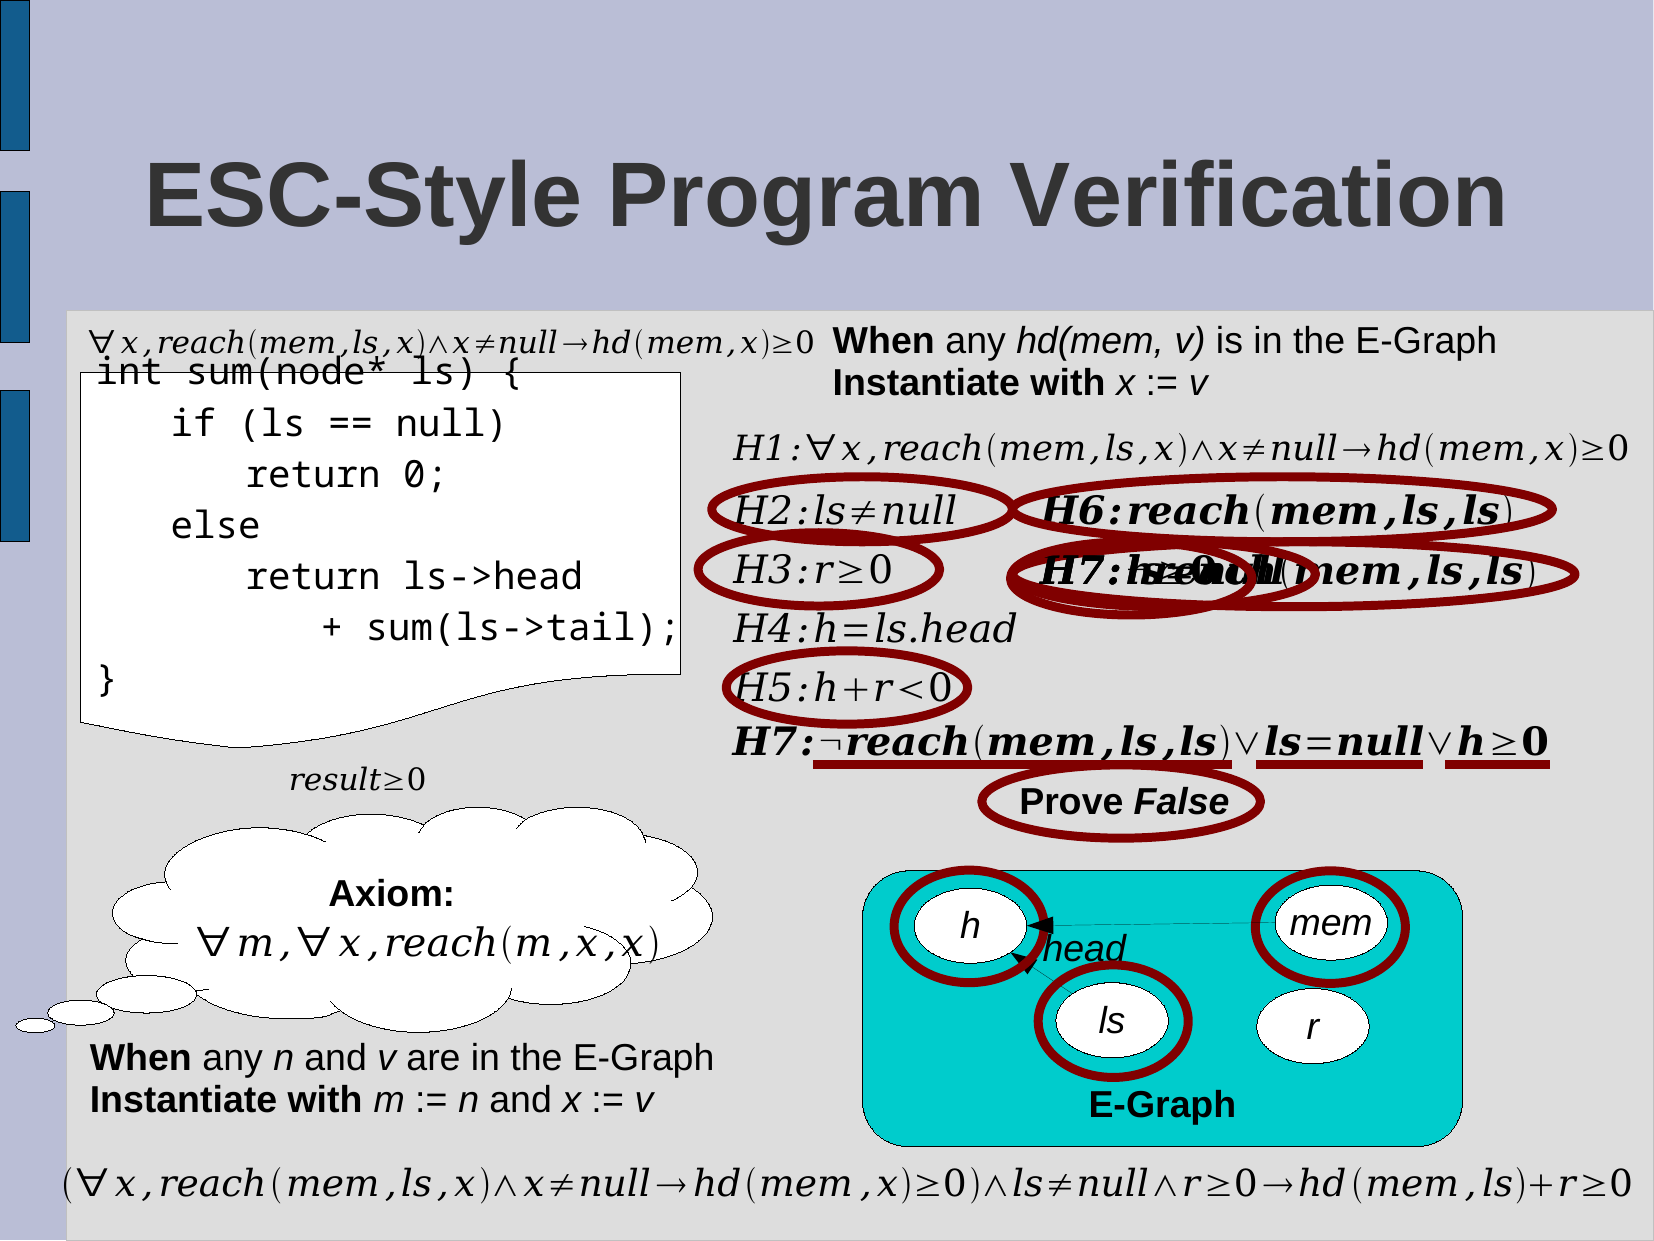

# ESC-Style Program Verification
When any hd(mem, v) is in the E-Graph
Instantiate with x := v
int sum(node* ls) {
	if (ls == null)
		return 0;
	else
		return ls->head
			+ sum(ls->tail);
}
Prove False
Axiom:
E-Graph
mem
h
head
ls
r
When any n and v are in the E-Graph
Instantiate with m := n and x := v